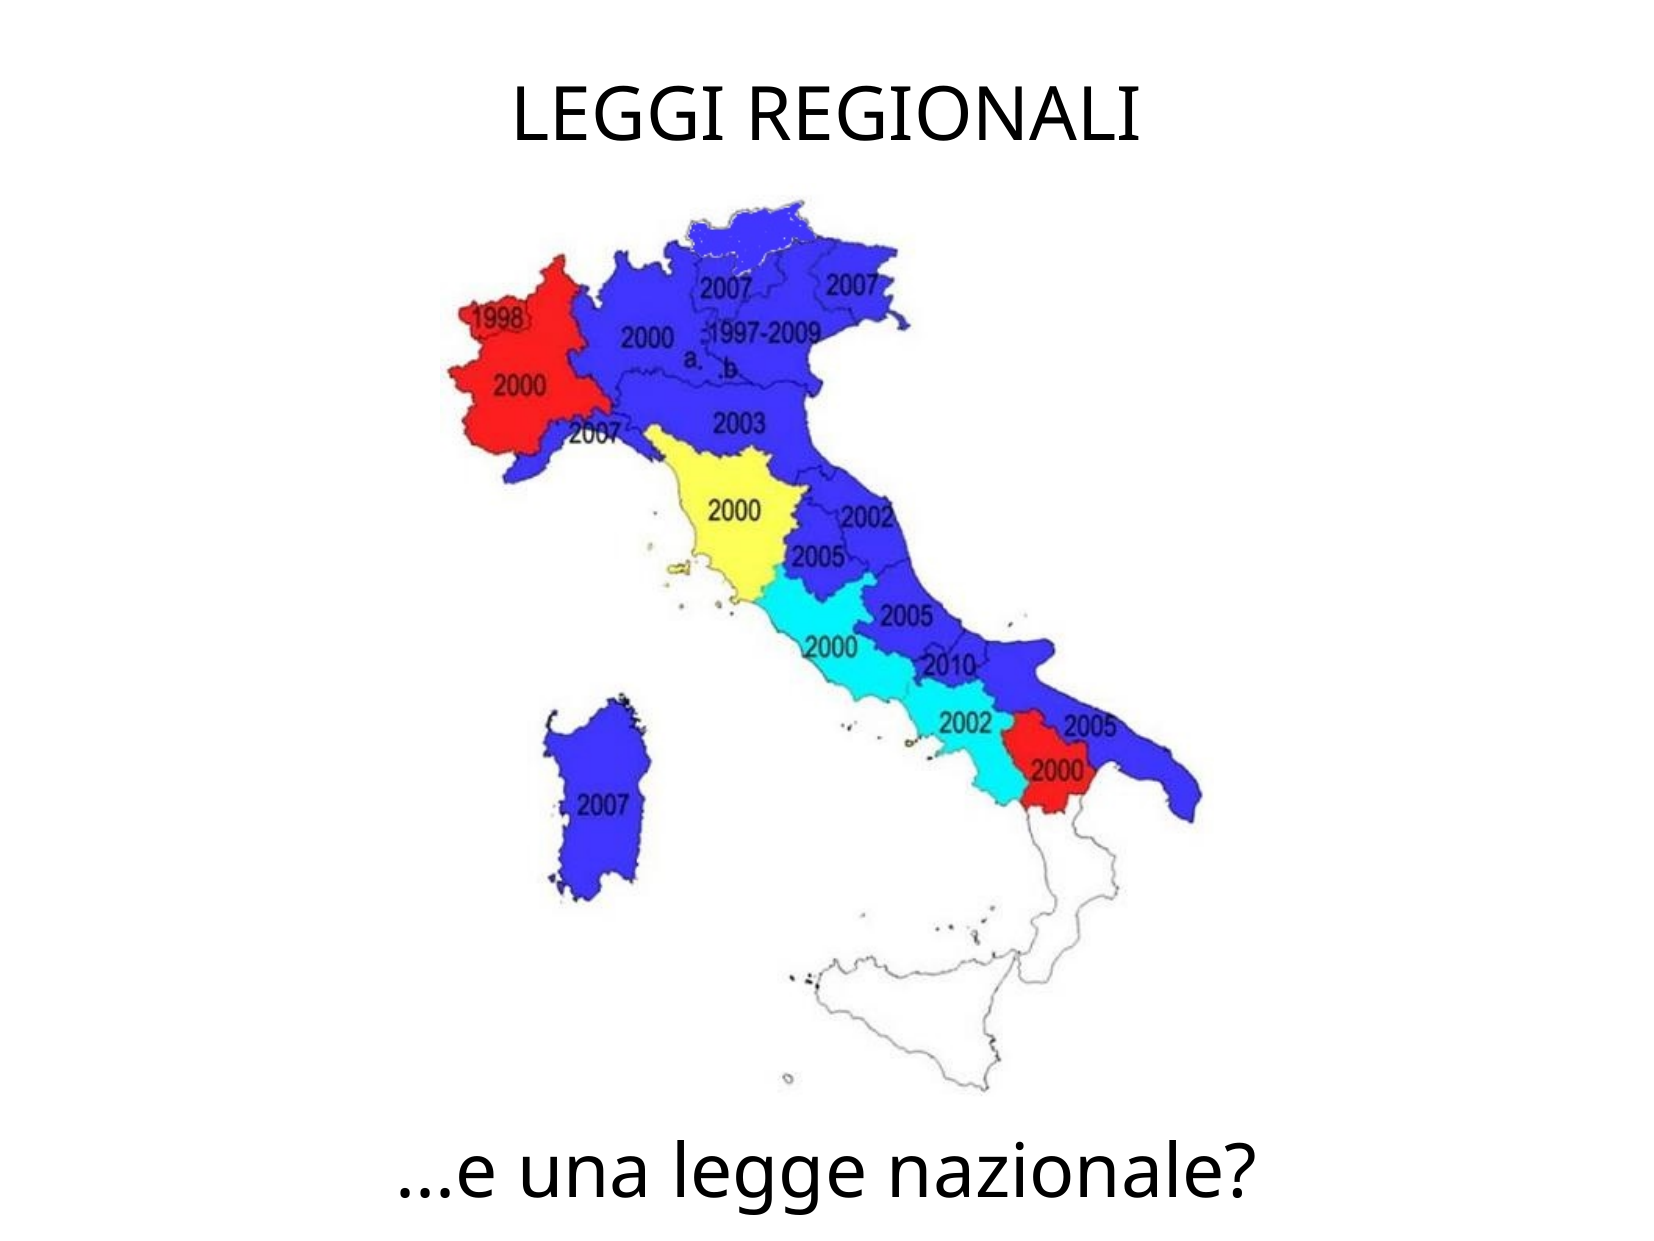

# LEGGI REGIONALI
...e una legge nazionale?